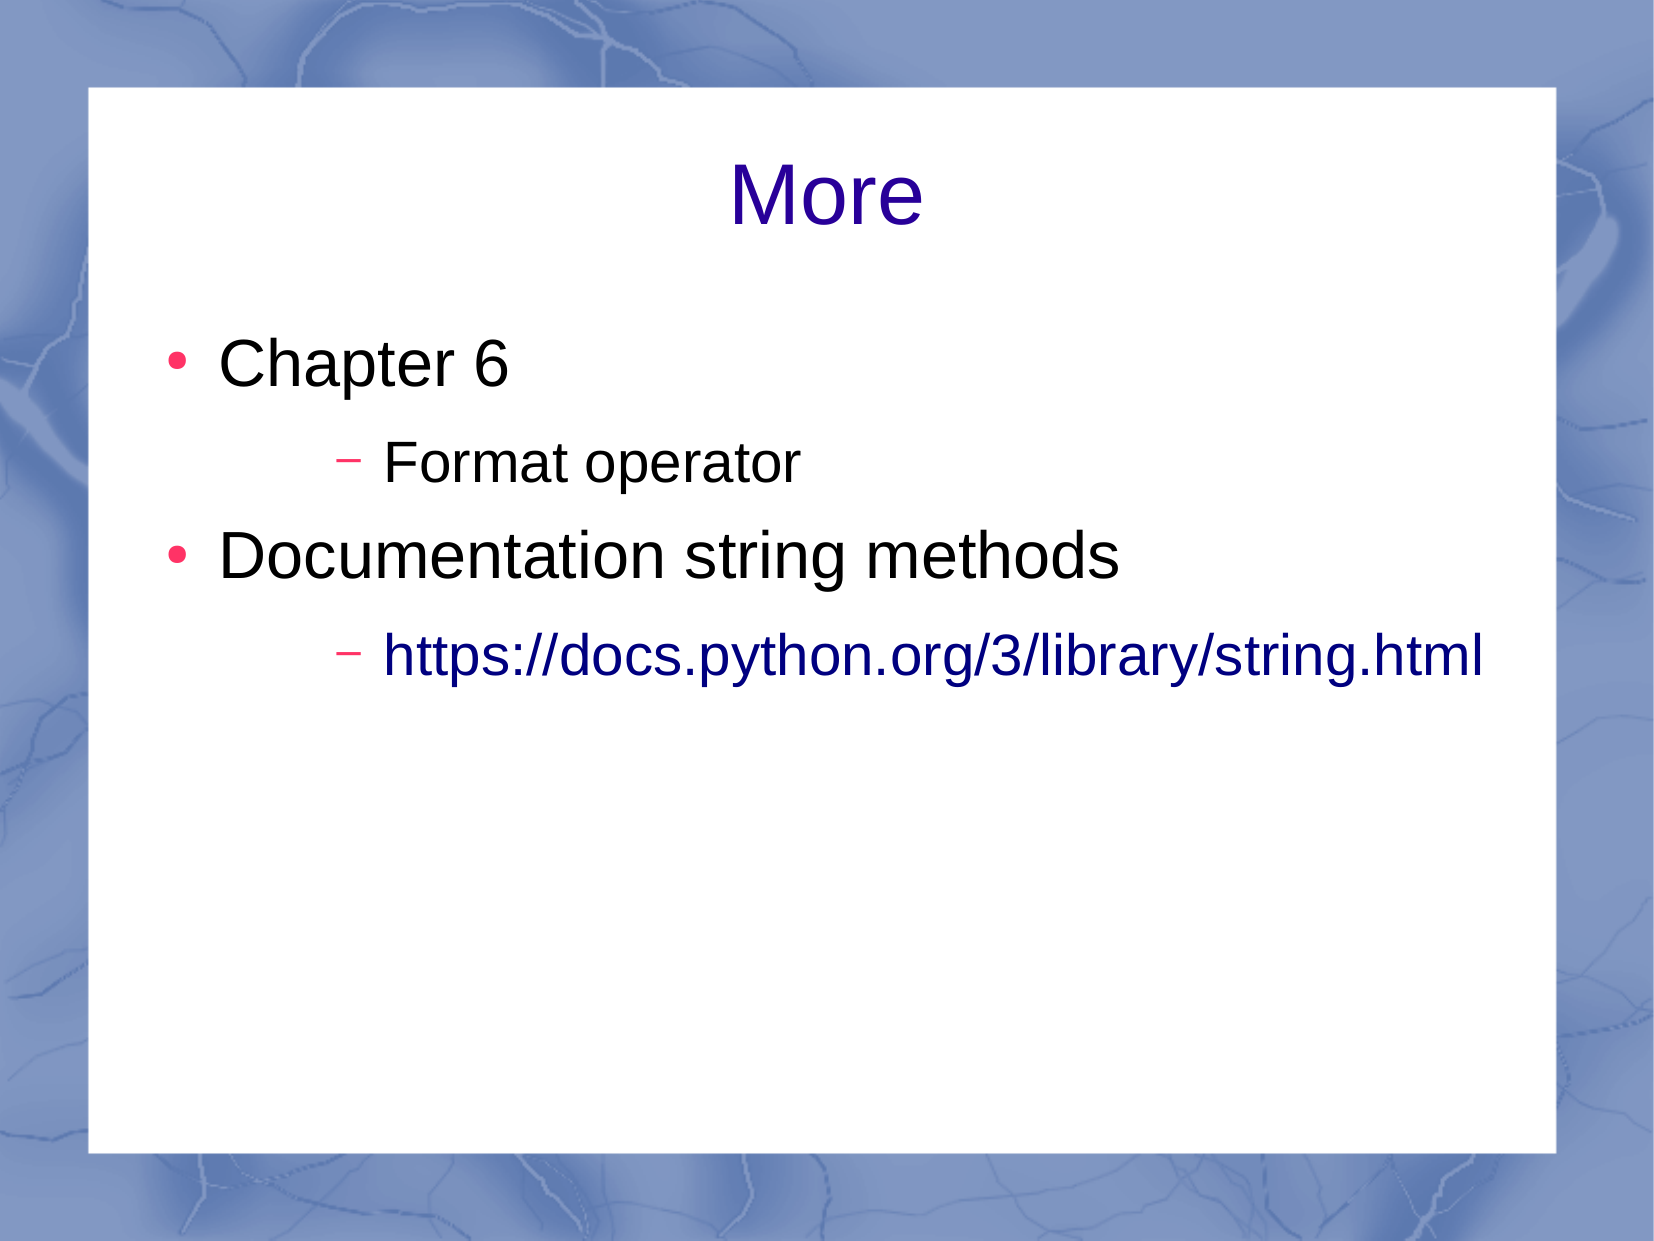

# More
Chapter 6
Format operator
Documentation string methods
https://docs.python.org/3/library/string.html